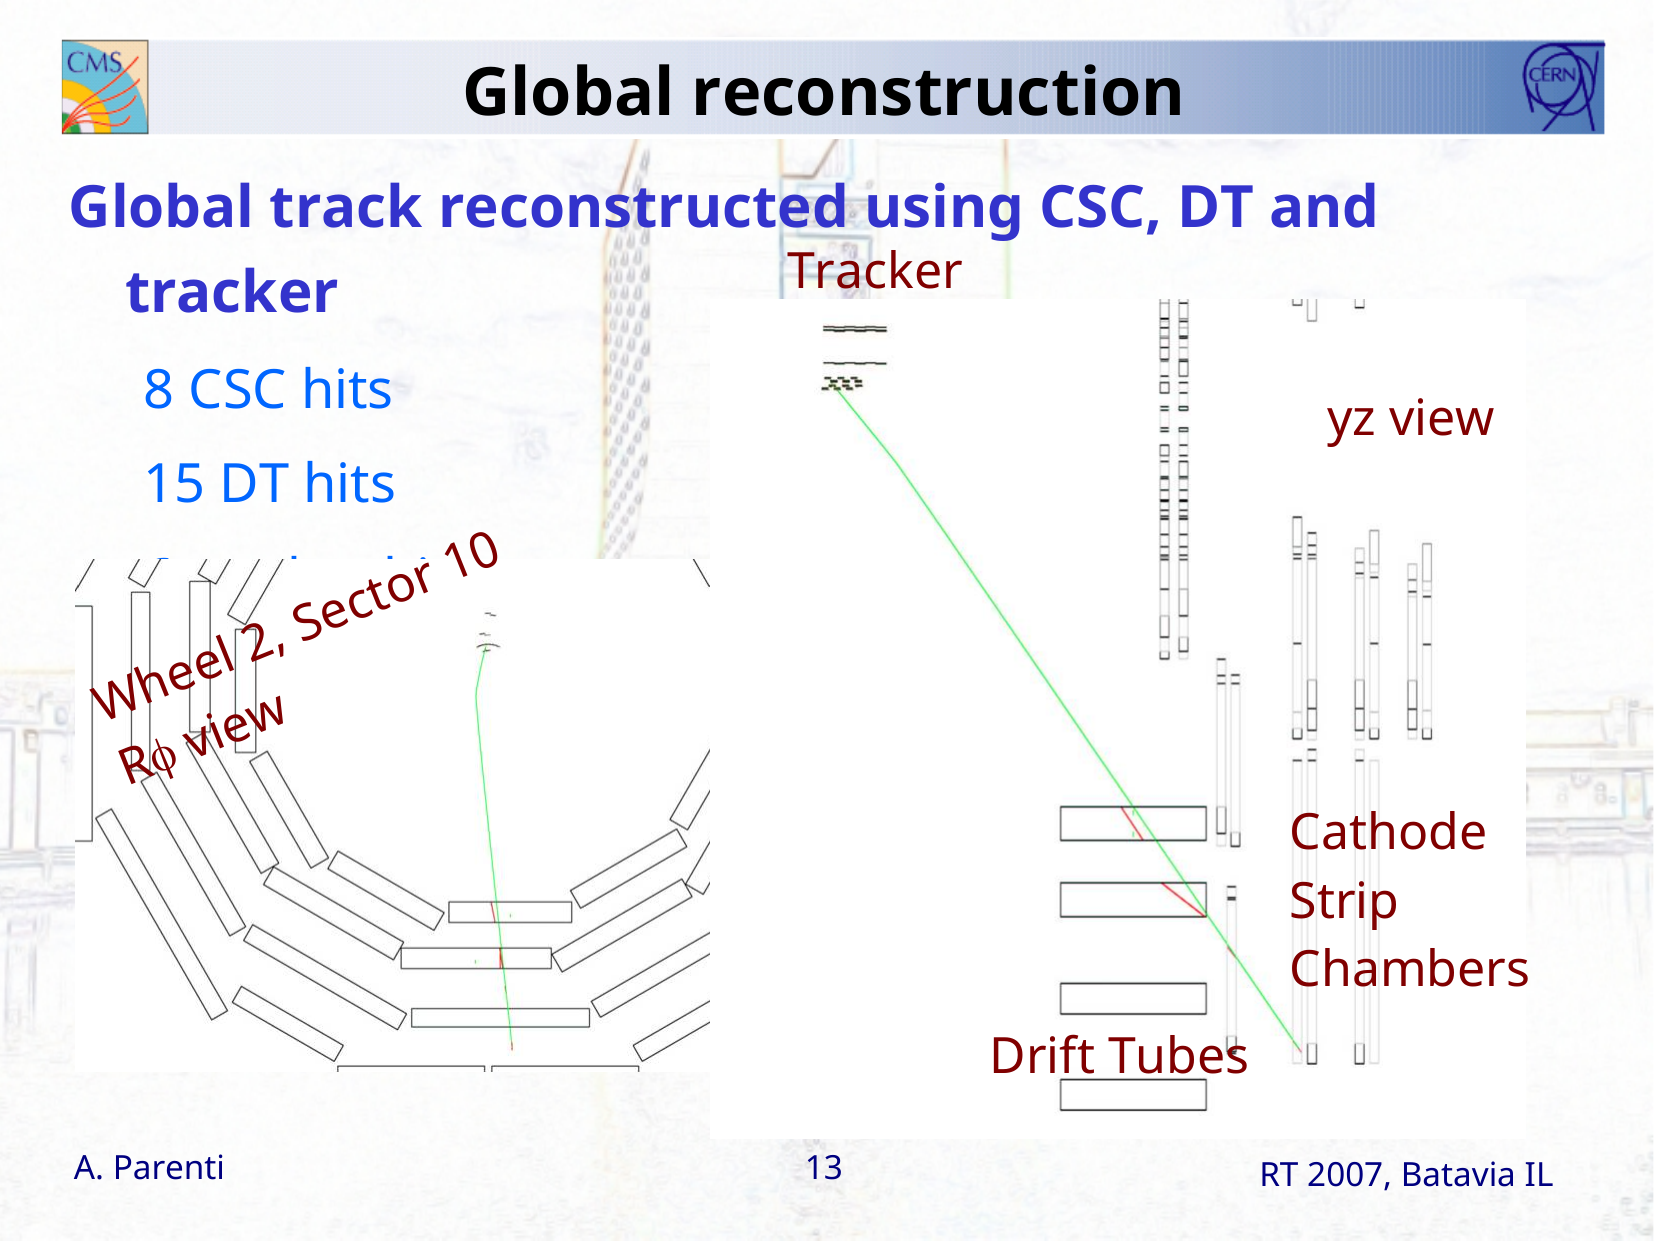

# Global reconstruction
Global track reconstructed using CSC, DT and tracker
8 CSC hits
15 DT hits
6 tracker hits
Tracker
yz view
Wheel 2, Sector 10
Rf view
Cathode
Strip
Chambers
Drift Tubes